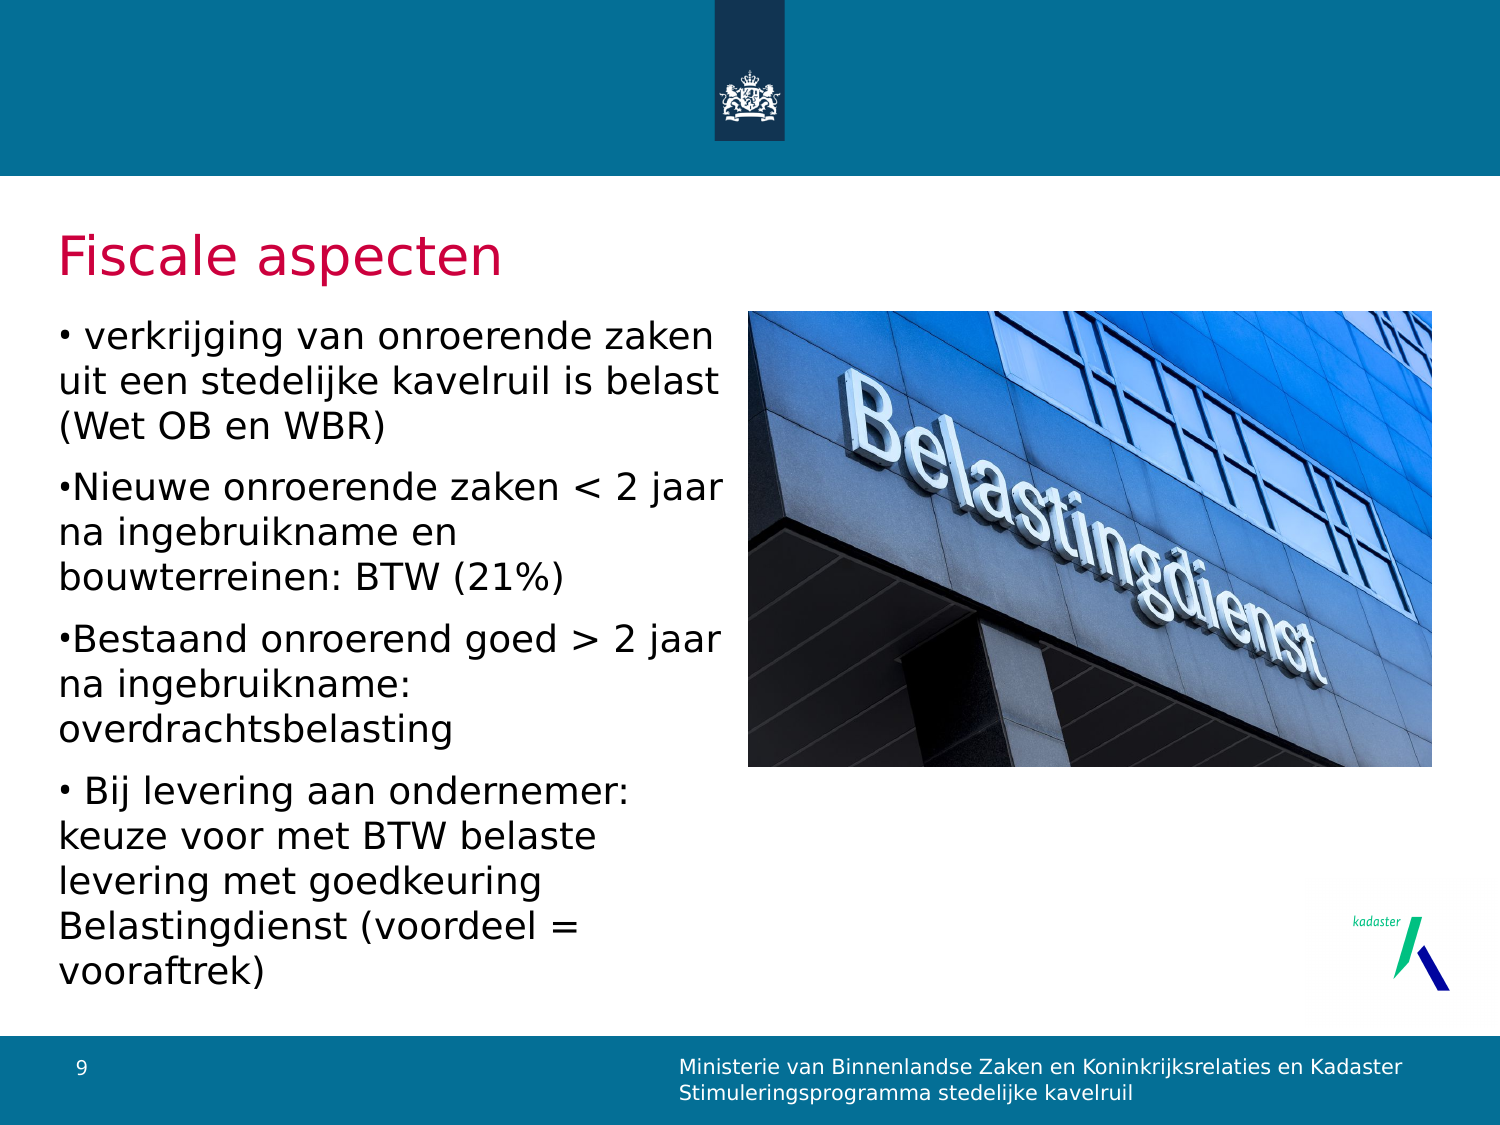

# Fiscale aspecten
 verkrijging van onroerende zaken uit een stedelijke kavelruil is belast (Wet OB en WBR)
Nieuwe onroerende zaken < 2 jaar na ingebruikname en bouwterreinen: BTW (21%)
Bestaand onroerend goed > 2 jaar na ingebruikname: overdrachtsbelasting
 Bij levering aan ondernemer: keuze voor met BTW belaste levering met goedkeuring Belastingdienst (voordeel = vooraftrek)
Ministerie van Binnenlandse Zaken en Koninkrijksrelaties en Kadaster
Stimuleringsprogramma stedelijke kavelruil